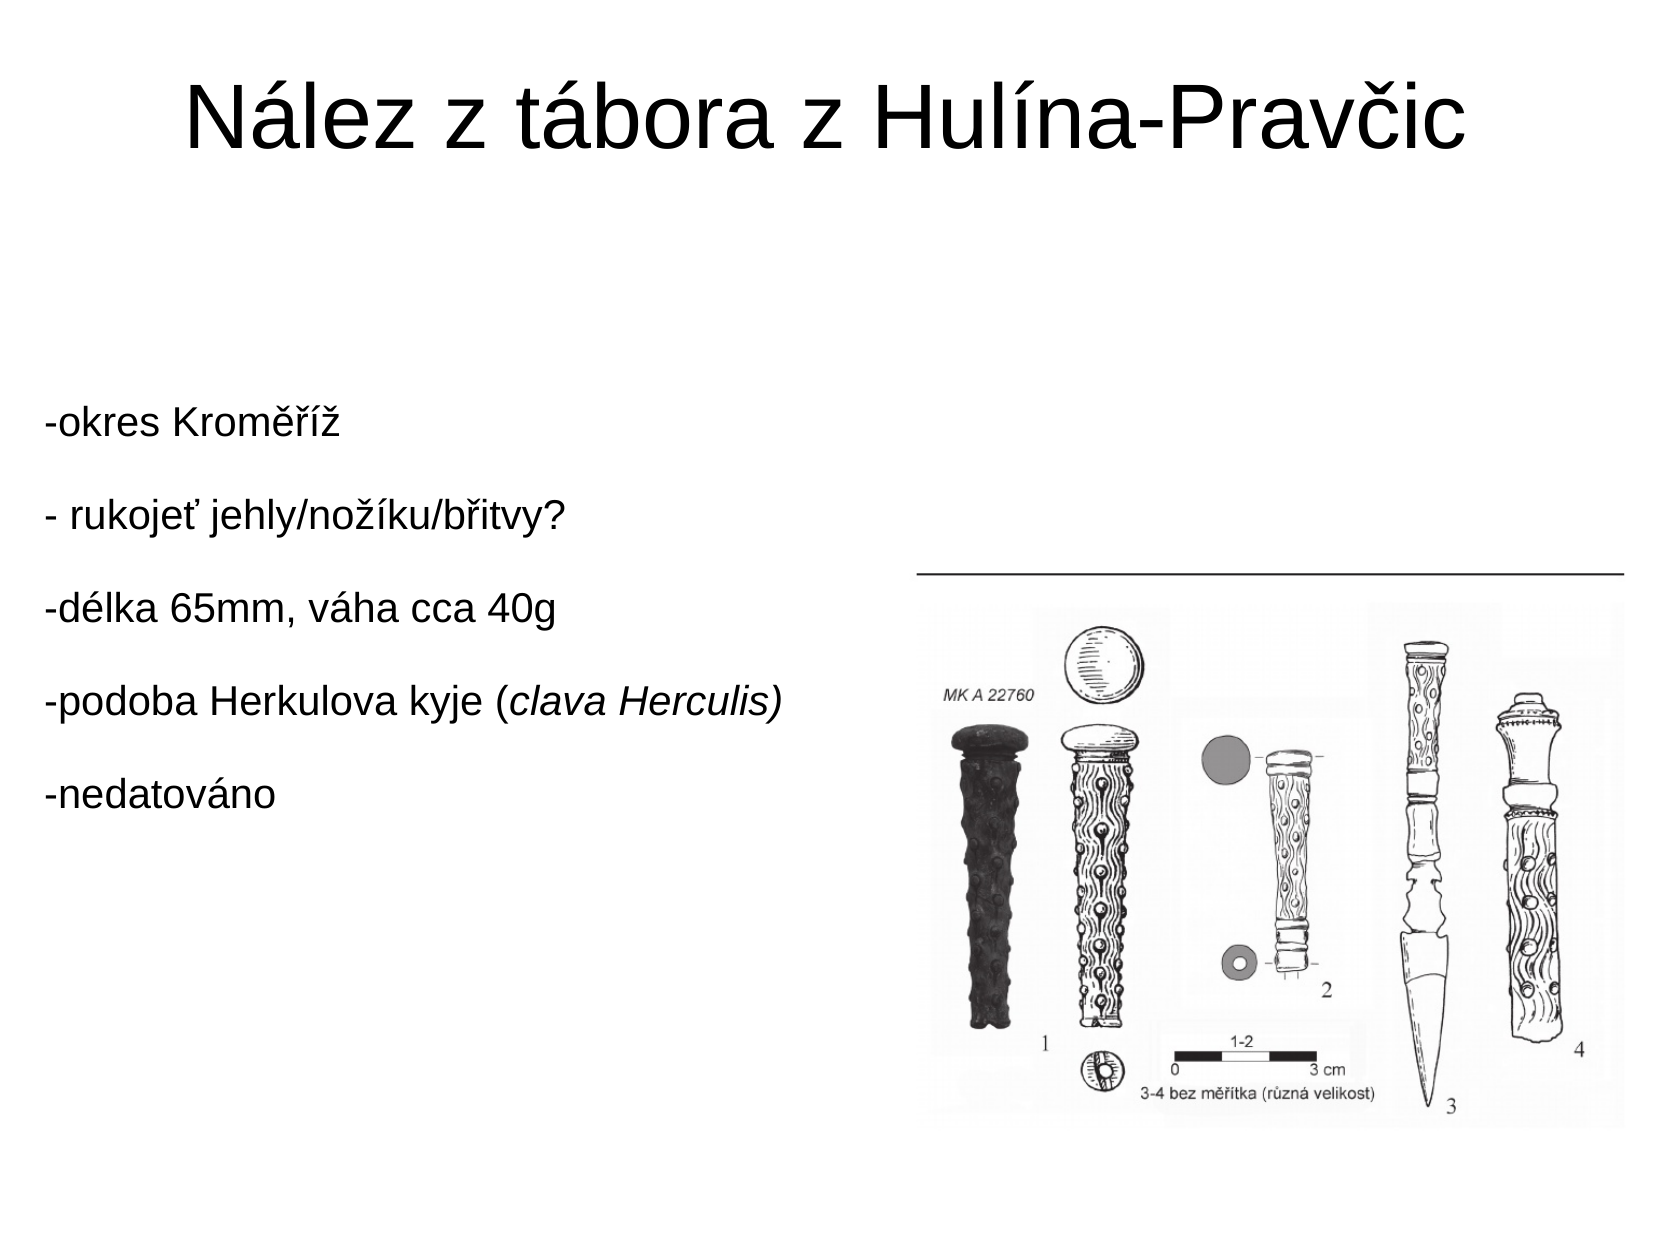

# Nález z tábora z Hulína-Pravčic
-okres Kroměříž
- rukojeť jehly/nožíku/břitvy?
-délka 65mm, váha cca 40g
-podoba Herkulova kyje (clava Herculis)
-nedatováno